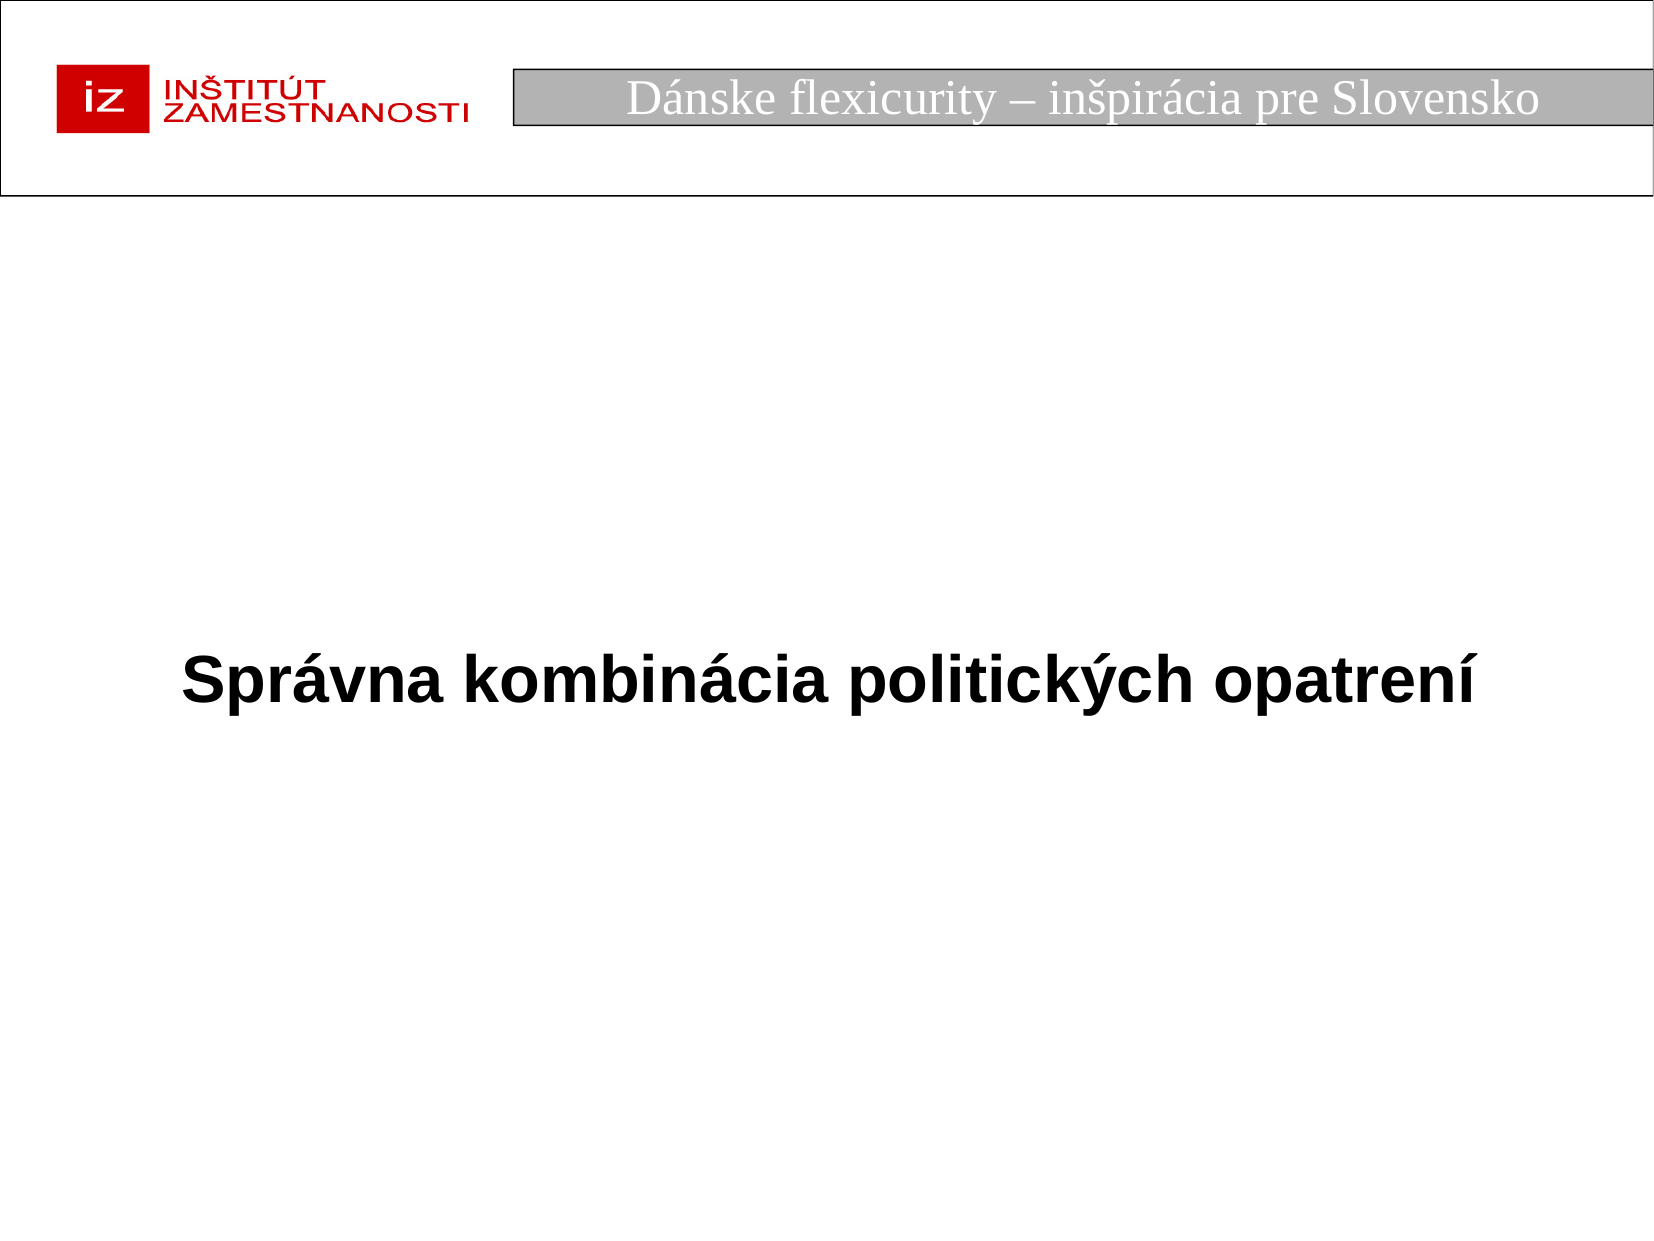

Dánske flexicurity – inšpirácia pre Slovensko
# Správna kombinácia politických opatrení